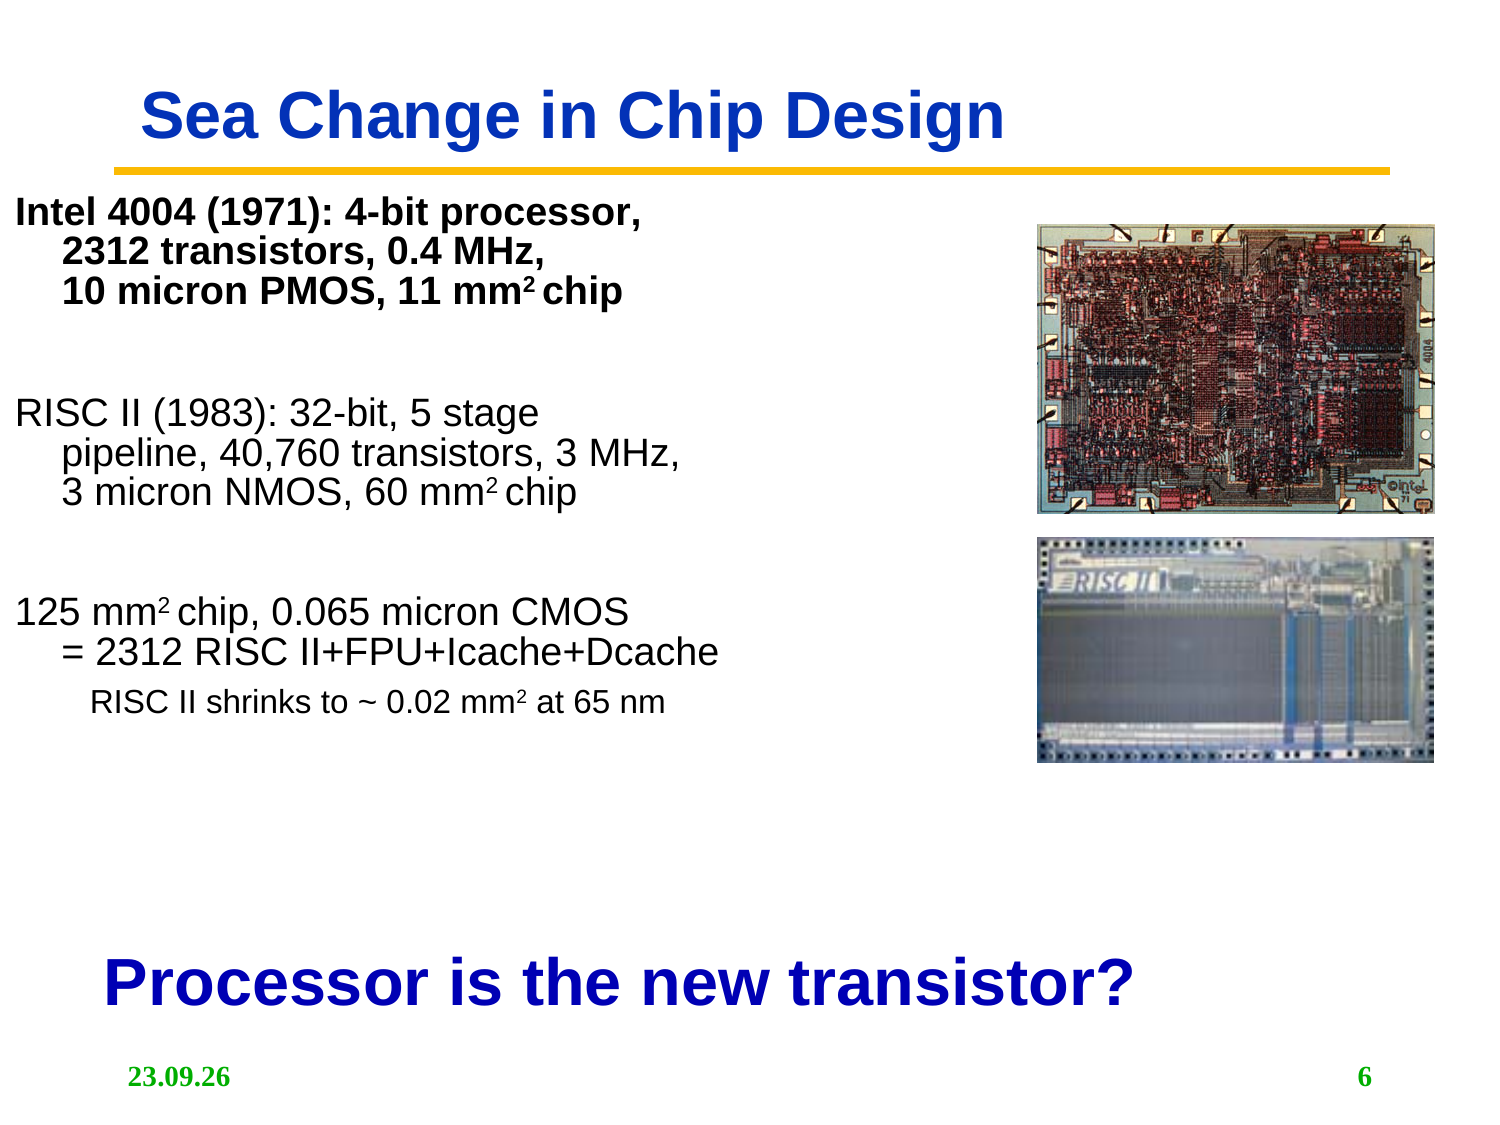

# Sea Change in Chip Design
Intel 4004 (1971): 4-bit processor,
2312 transistors, 0.4 MHz,
10 micron PMOS, 11 mm2 chip
RISC II (1983): 32-bit, 5 stage
pipeline, 40,760 transistors, 3 MHz,
3 micron NMOS, 60 mm2 chip
125 mm2 chip, 0.065 micron CMOS
= 2312 RISC II+FPU+Icache+Dcache
RISC II shrinks to ~ 0.02 mm2 at 65 nm
 Processor is the new transistor?
CS252-s06, Lec 01-intro
6